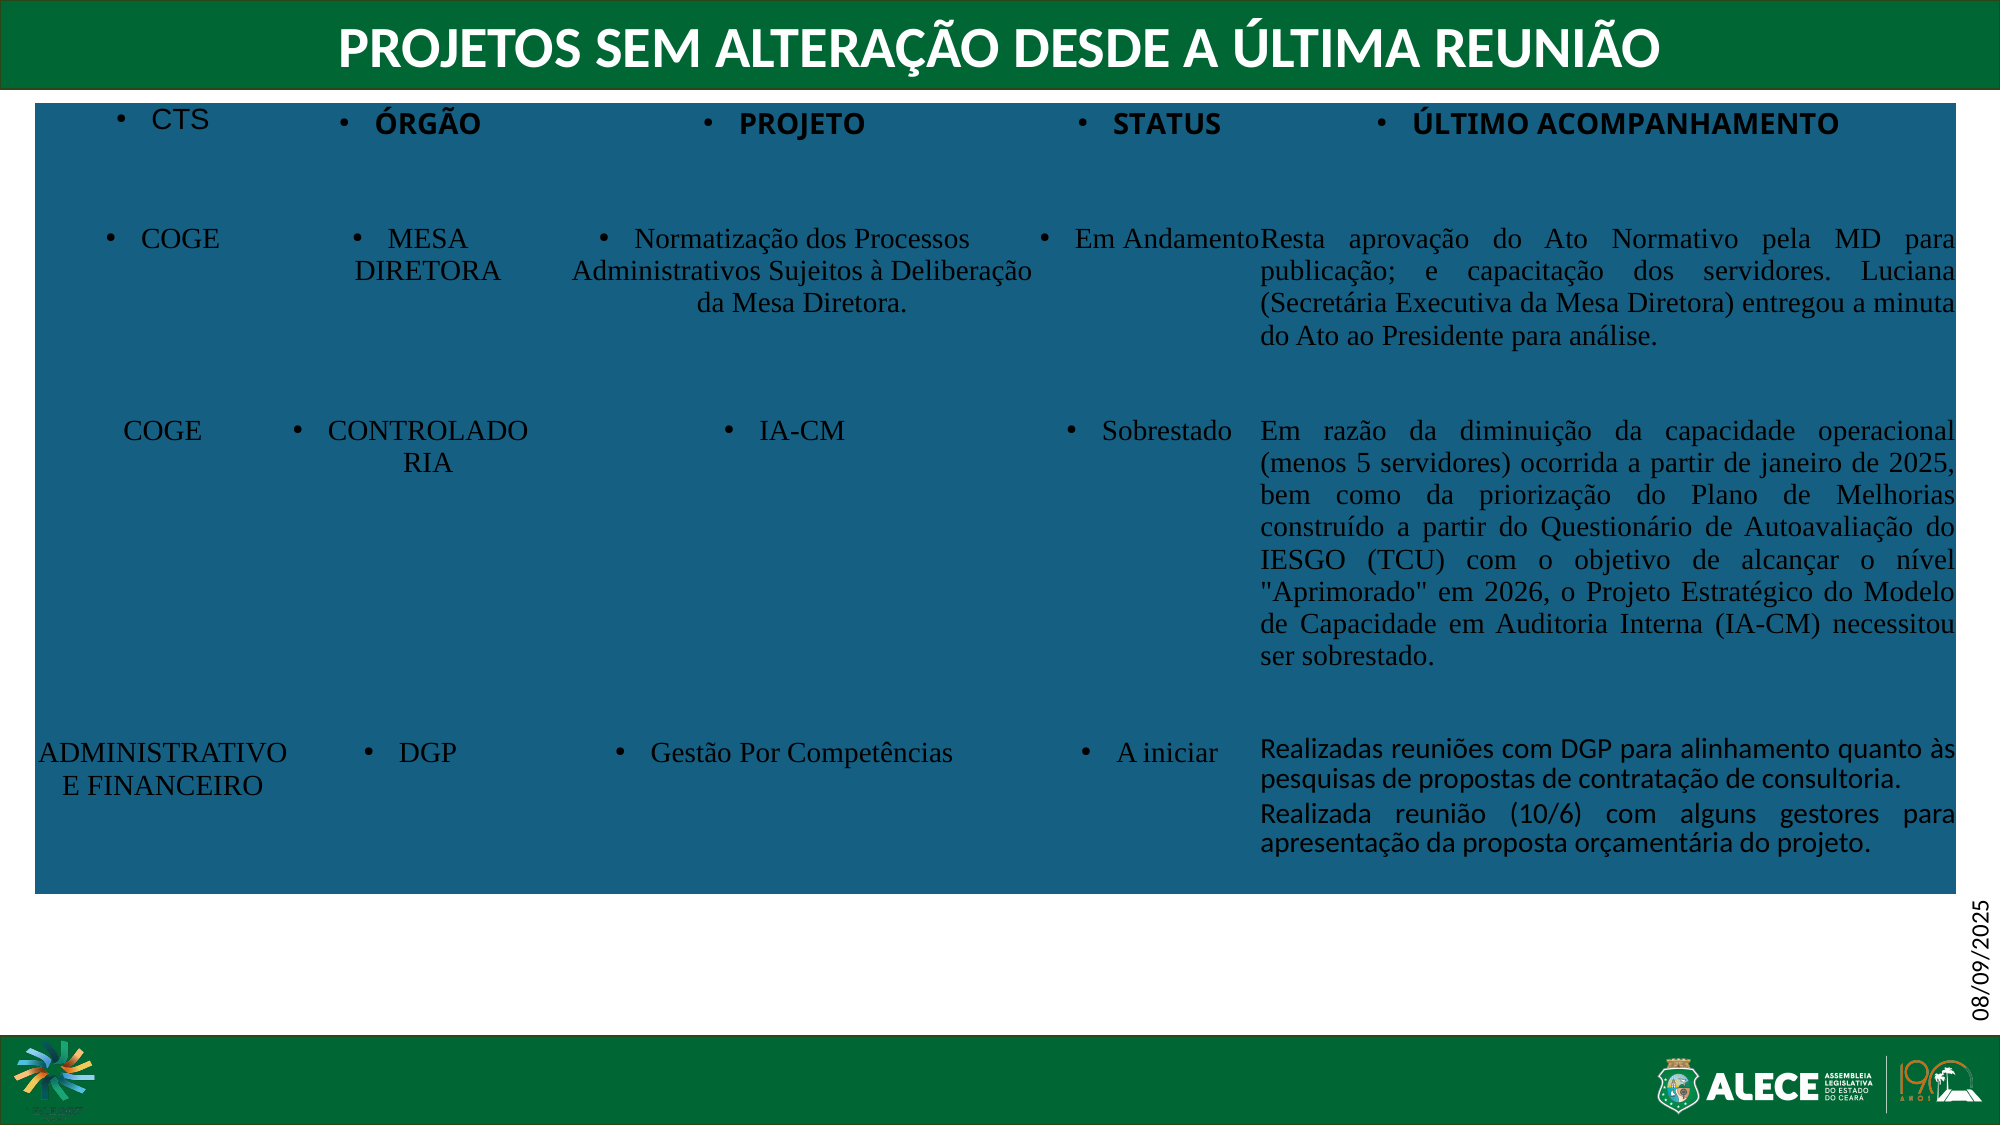

PROJETOS SEM ALTERAÇÃO DESDE A ÚLTIMA REUNIÃO
| CTS | ÓRGÃO | PROJETO | STATUS | ÚLTIMO ACOMPANHAMENTO |
| --- | --- | --- | --- | --- |
| COGE | MESA DIRETORA | Normatização dos Processos Administrativos Sujeitos à Deliberação da Mesa Diretora. | Em Andamento | Resta aprovação do Ato Normativo pela MD para publicação; e capacitação dos servidores. Luciana (Secretária Executiva da Mesa Diretora) entregou a minuta do Ato ao Presidente para análise. |
| COGE | CONTROLADORIA | IA-CM | Sobrestado | Em razão da diminuição da capacidade operacional (menos 5 servidores) ocorrida a partir de janeiro de 2025, bem como da priorização do Plano de Melhorias construído a partir do Questionário de Autoavaliação do IESGO (TCU) com o objetivo de alcançar o nível "Aprimorado" em 2026, o Projeto Estratégico do Modelo de Capacidade em Auditoria Interna (IA-CM) necessitou ser sobrestado. |
| ADMINISTRATIVO E FINANCEIRO | DGP | Gestão Por Competências | A iniciar | Realizadas reuniões com DGP para alinhamento quanto às pesquisas de propostas de contratação de consultoria.​ Realizada reunião (10/6) com alguns gestores para apresentação da proposta orçamentária do projeto. |
08/09/2025